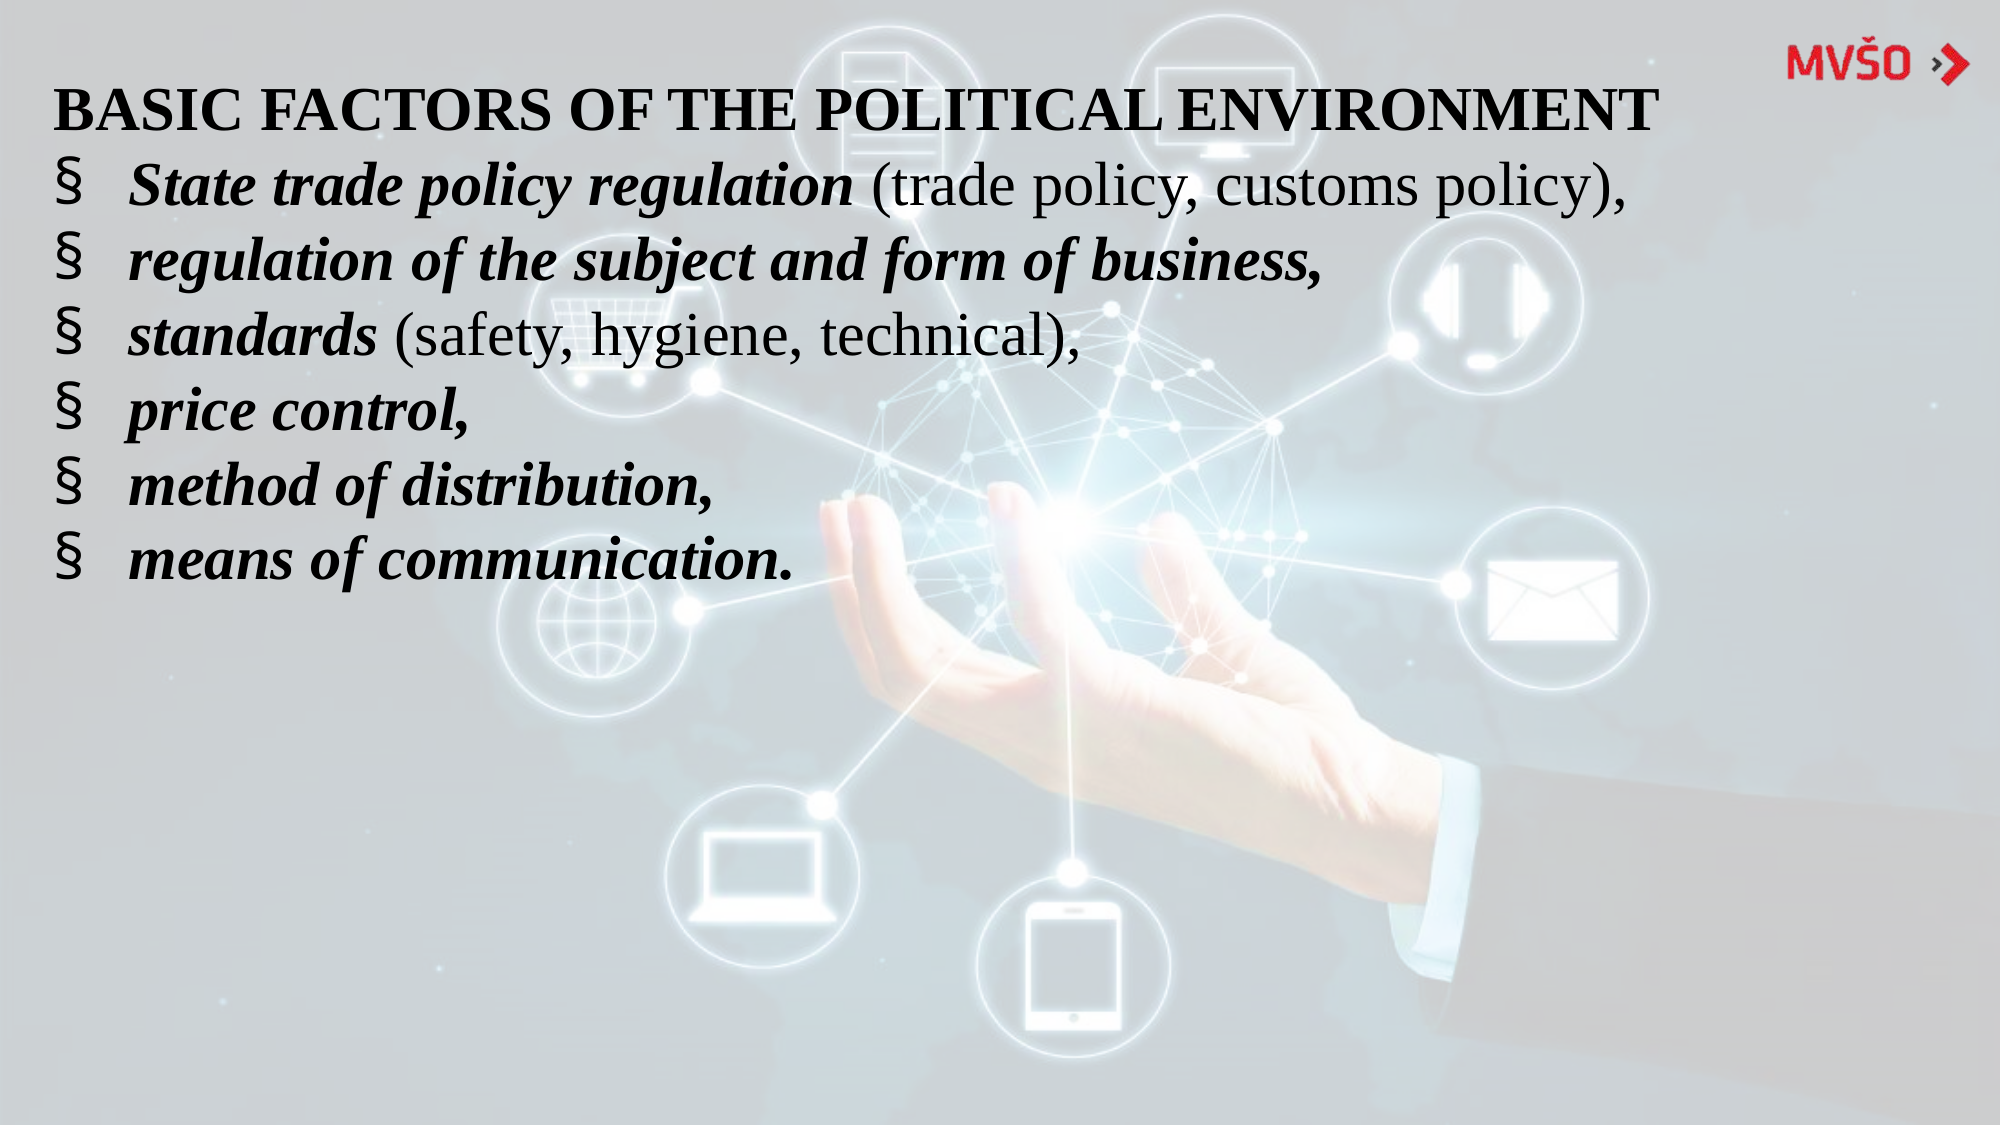

BASIC FACTORS OF THE POLITICAL ENVIRONMENT
State trade policy regulation (trade policy, customs policy),
regulation of the subject and form of business,
standards (safety, hygiene, technical),
price control,
method of distribution,
means of communication.